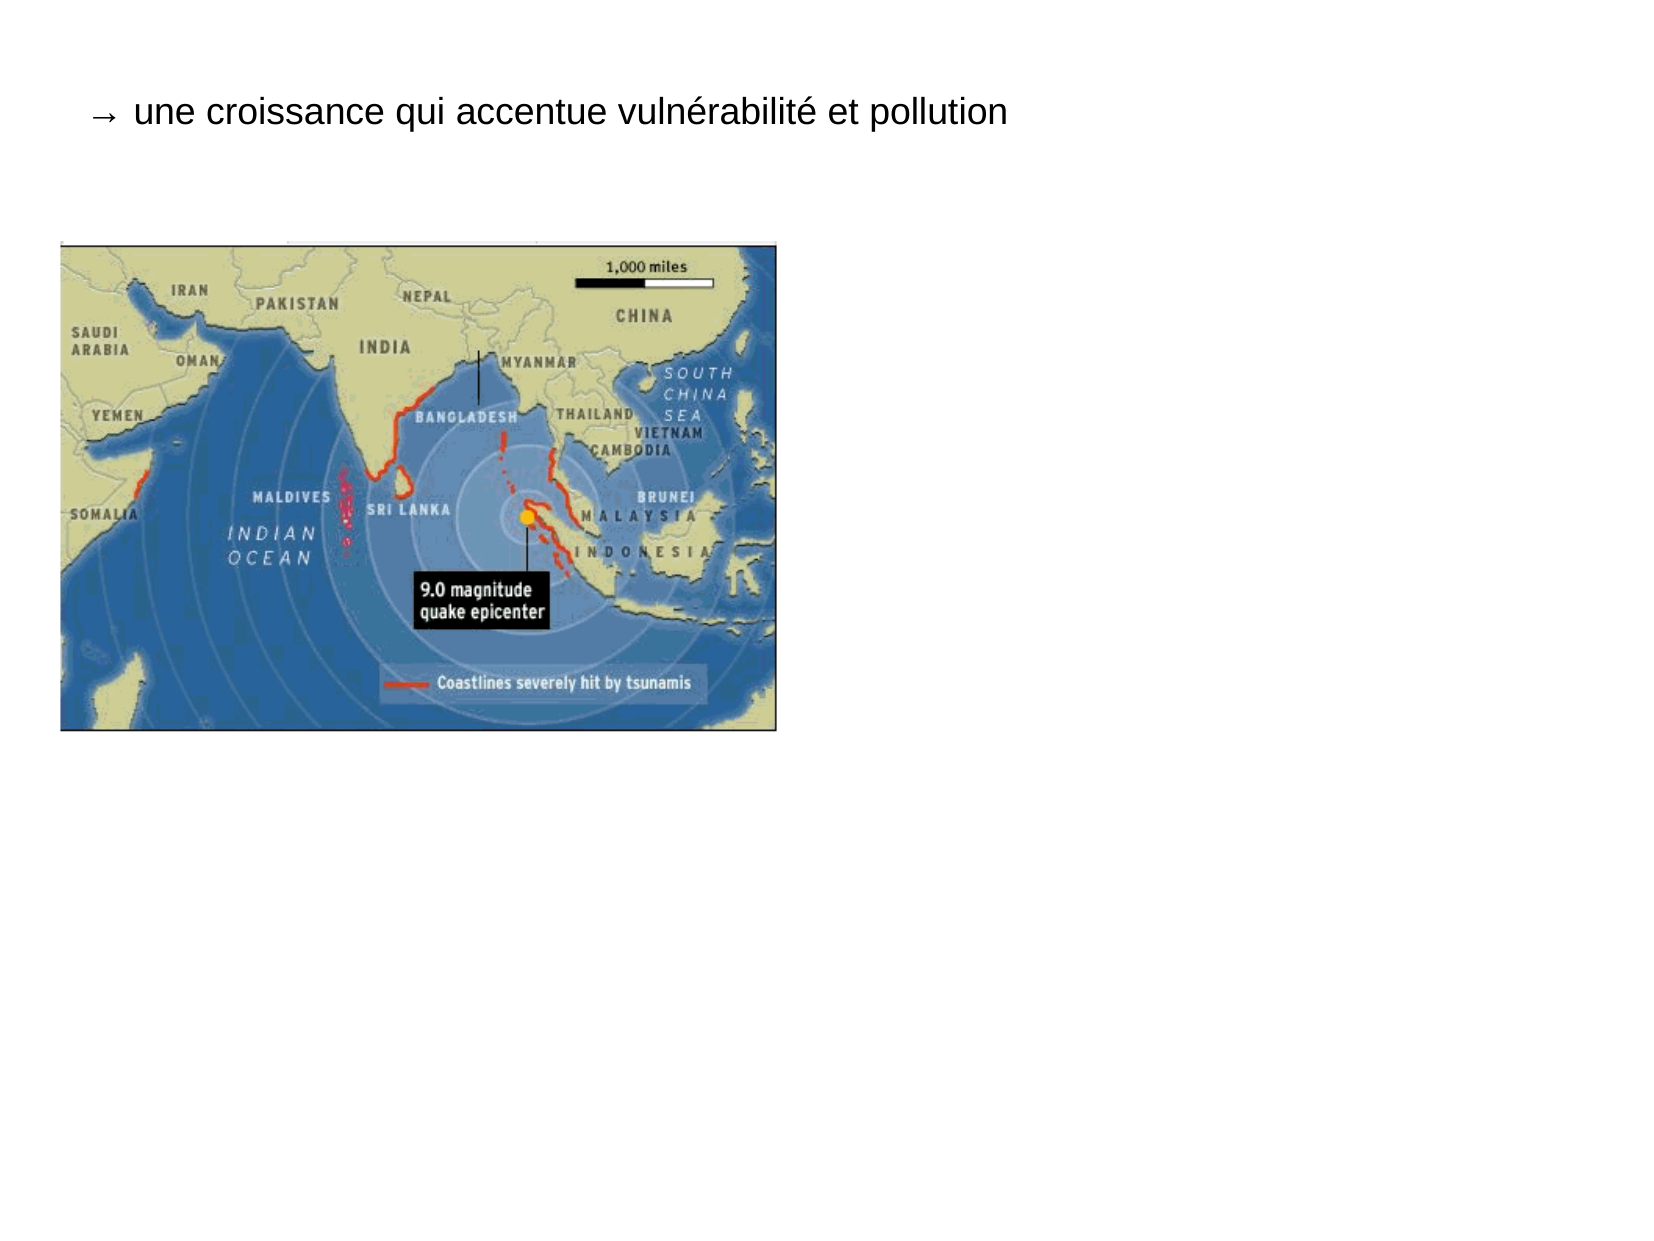

→ une croissance qui accentue vulnérabilité et pollution